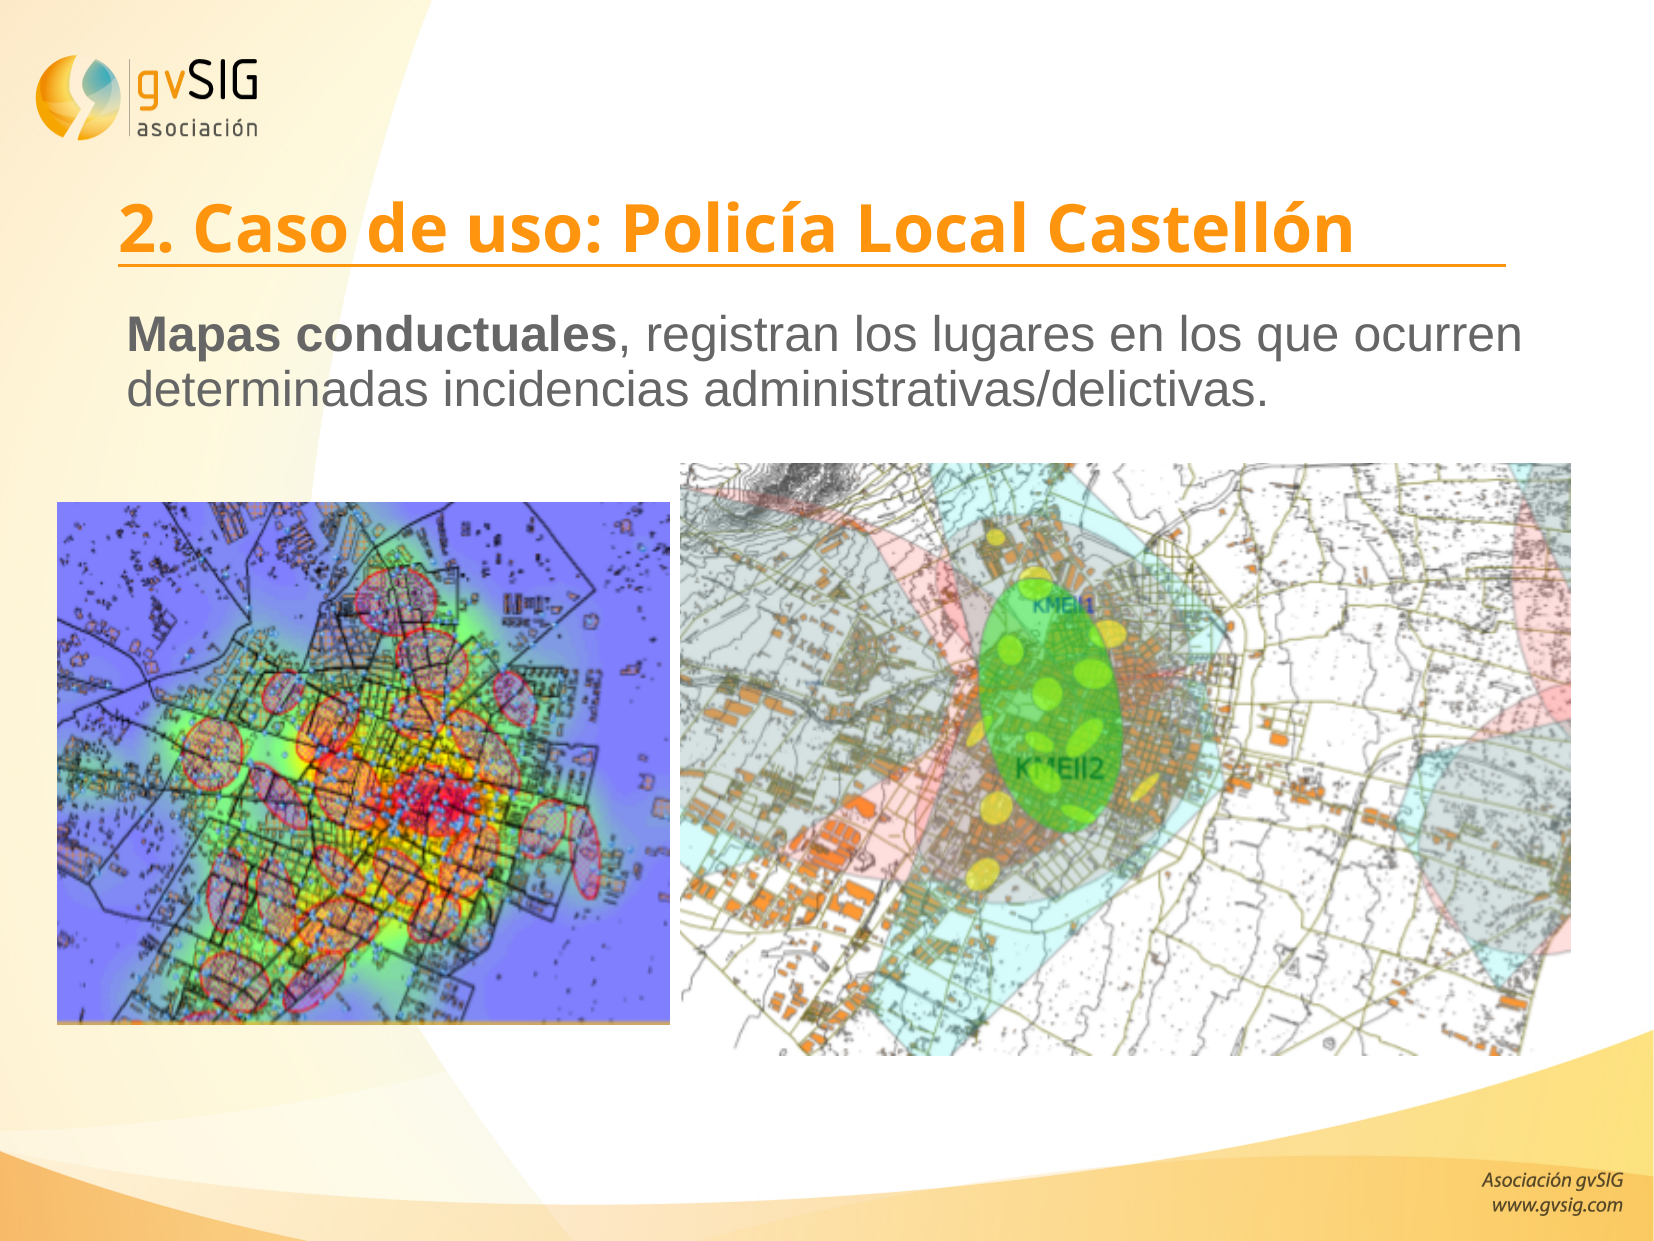

# 2. Caso de uso: Policía Local Castellón
Mapas conductuales, registran los lugares en los que ocurren
determinadas incidencias administrativas/delictivas.